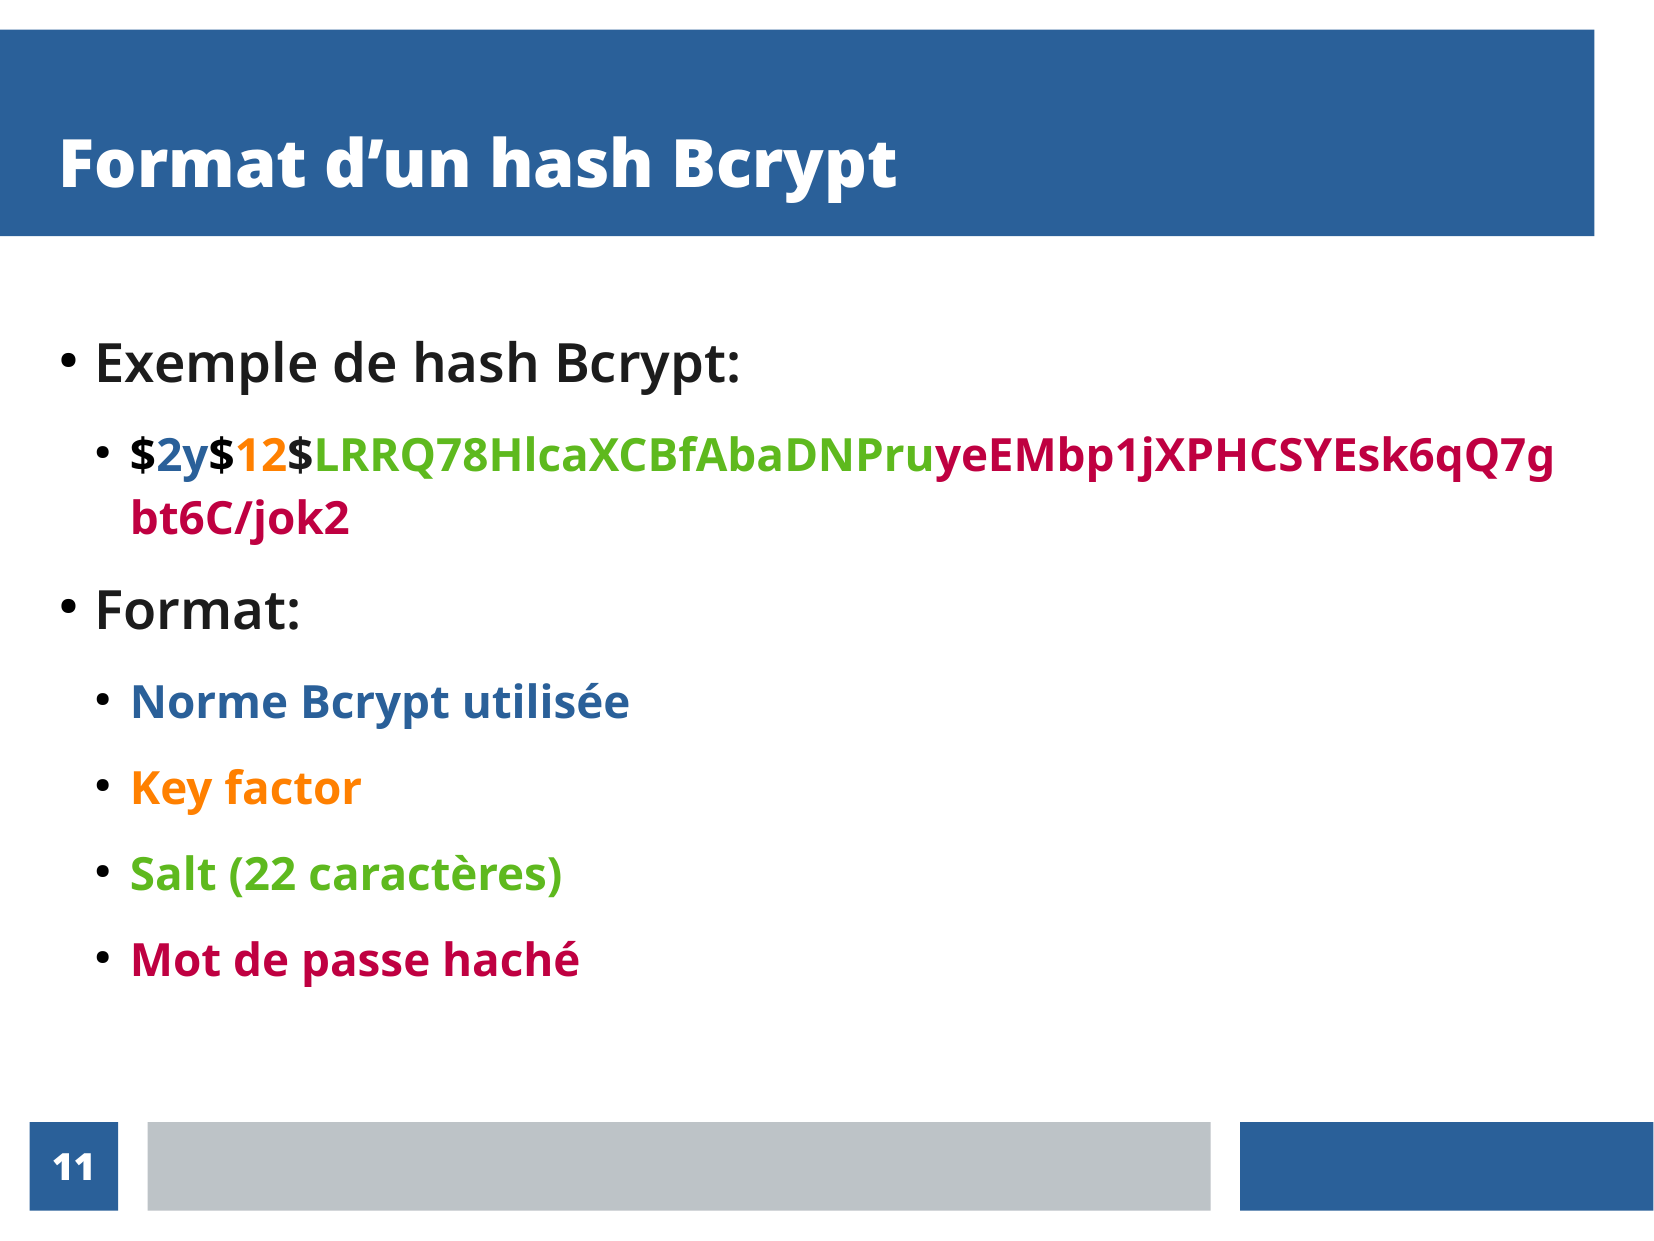

# Format d’un hash Bcrypt
Exemple de hash Bcrypt:
$2y$12$LRRQ78HlcaXCBfAbaDNPruyeEMbp1jXPHCSYEsk6qQ7gbt6C/jok2
Format:
Norme Bcrypt utilisée
Key factor
Salt (22 caractères)
Mot de passe haché
11